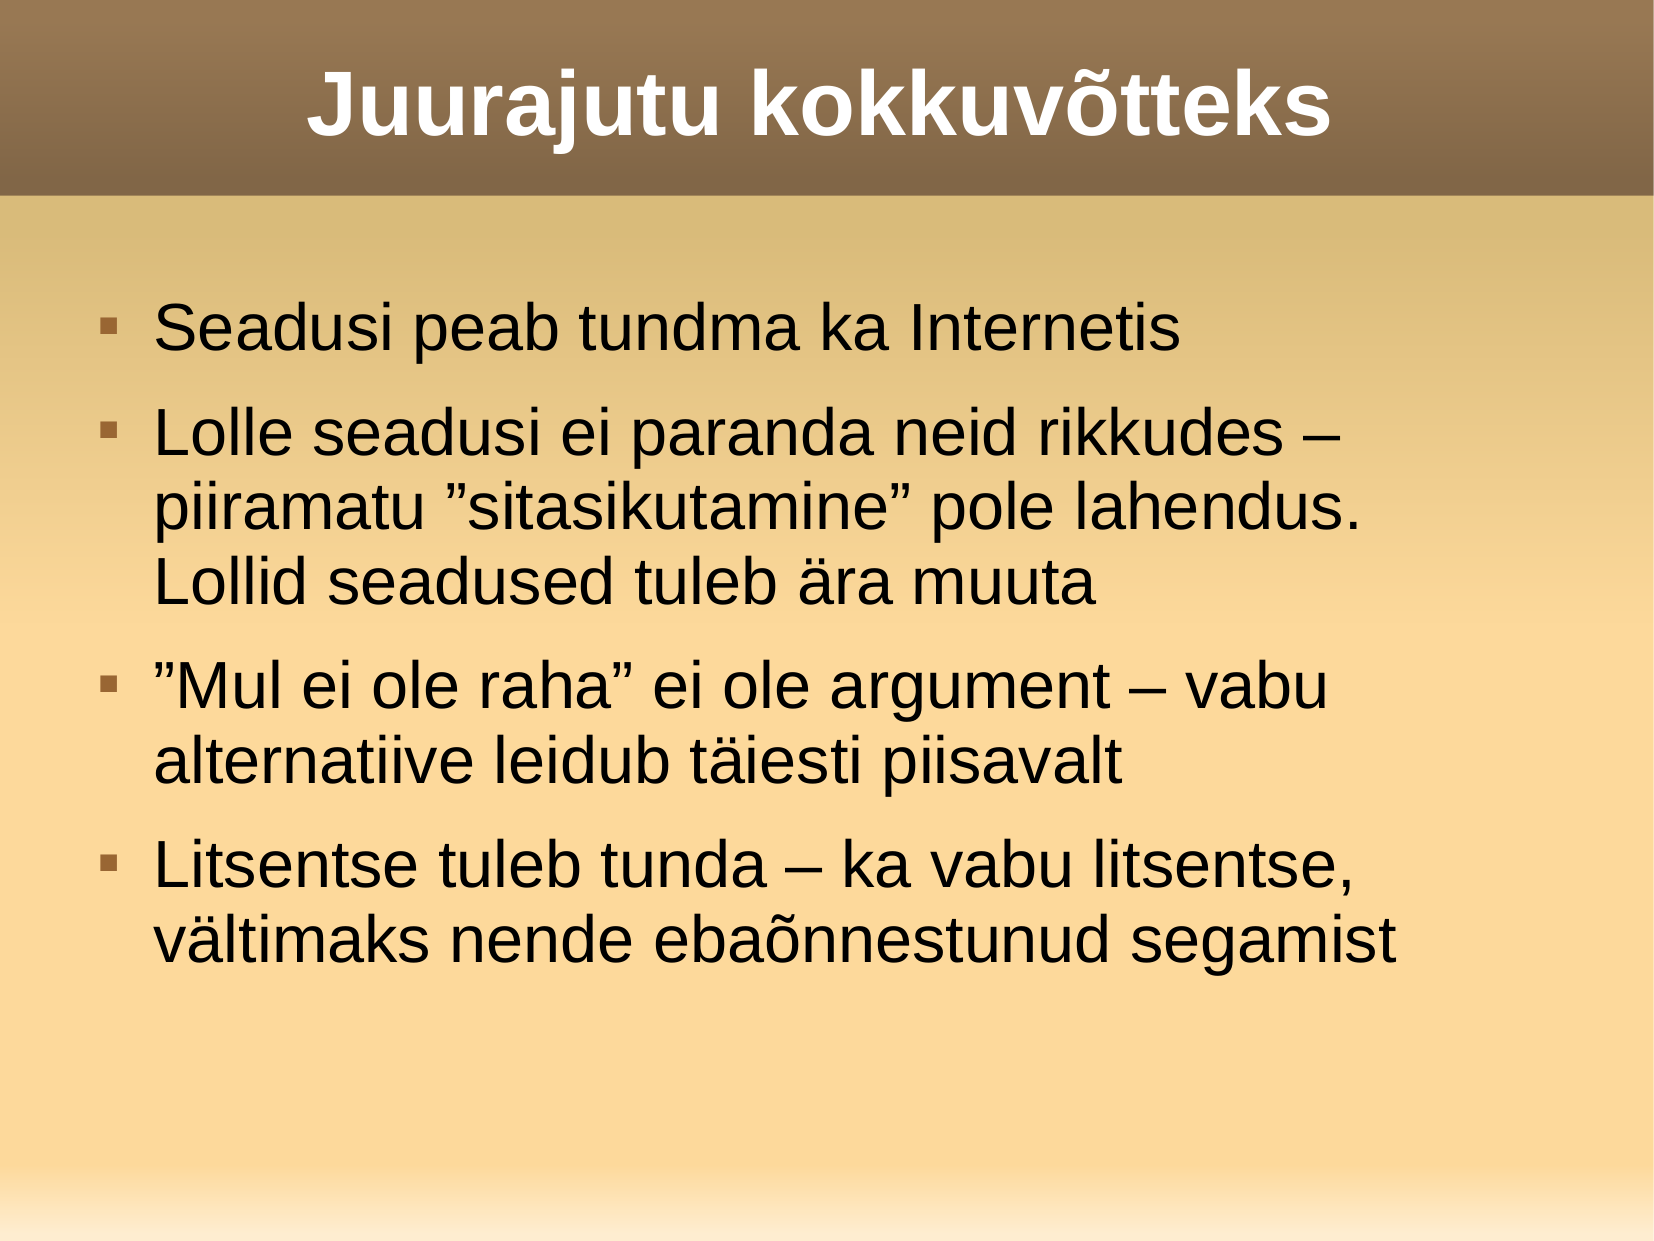

# Juurajutu kokkuvõtteks
Seadusi peab tundma ka Internetis
Lolle seadusi ei paranda neid rikkudes – piiramatu ”sitasikutamine” pole lahendus.
Lollid seadused tuleb ära muuta
”Mul ei ole raha” ei ole argument – vabu alternatiive leidub täiesti piisavalt
Litsentse tuleb tunda – ka vabu litsentse, vältimaks nende ebaõnnestunud segamist